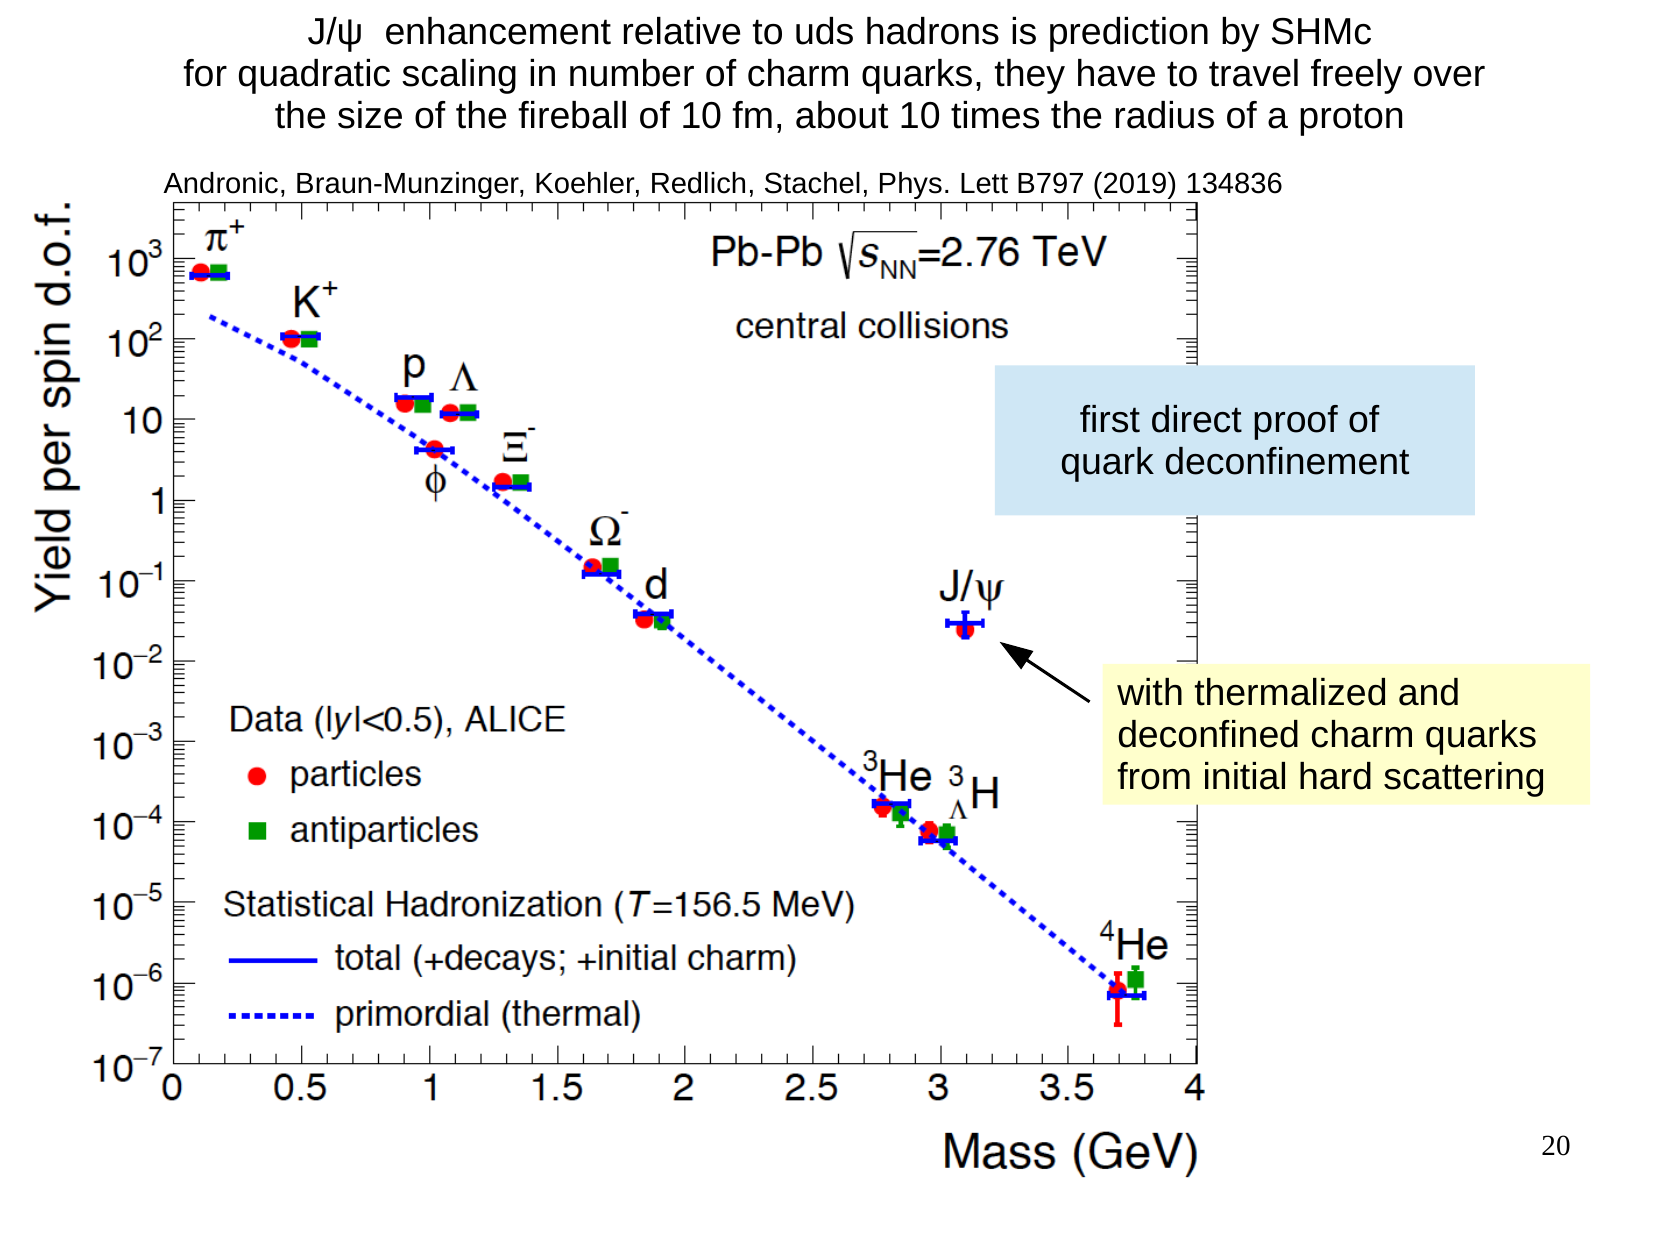

J/ψ enhancement relative to uds hadrons is prediction by SHMc
for quadratic scaling in number of charm quarks, they have to travel freely over
the size of the fireball of 10 fm, about 10 times the radius of a proton
Andronic, Braun-Munzinger, Koehler, Redlich, Stachel, Phys. Lett B797 (2019) 134836
first direct proof of
quark deconfinement
with thermalized and deconfined charm quarks from initial hard scattering
20